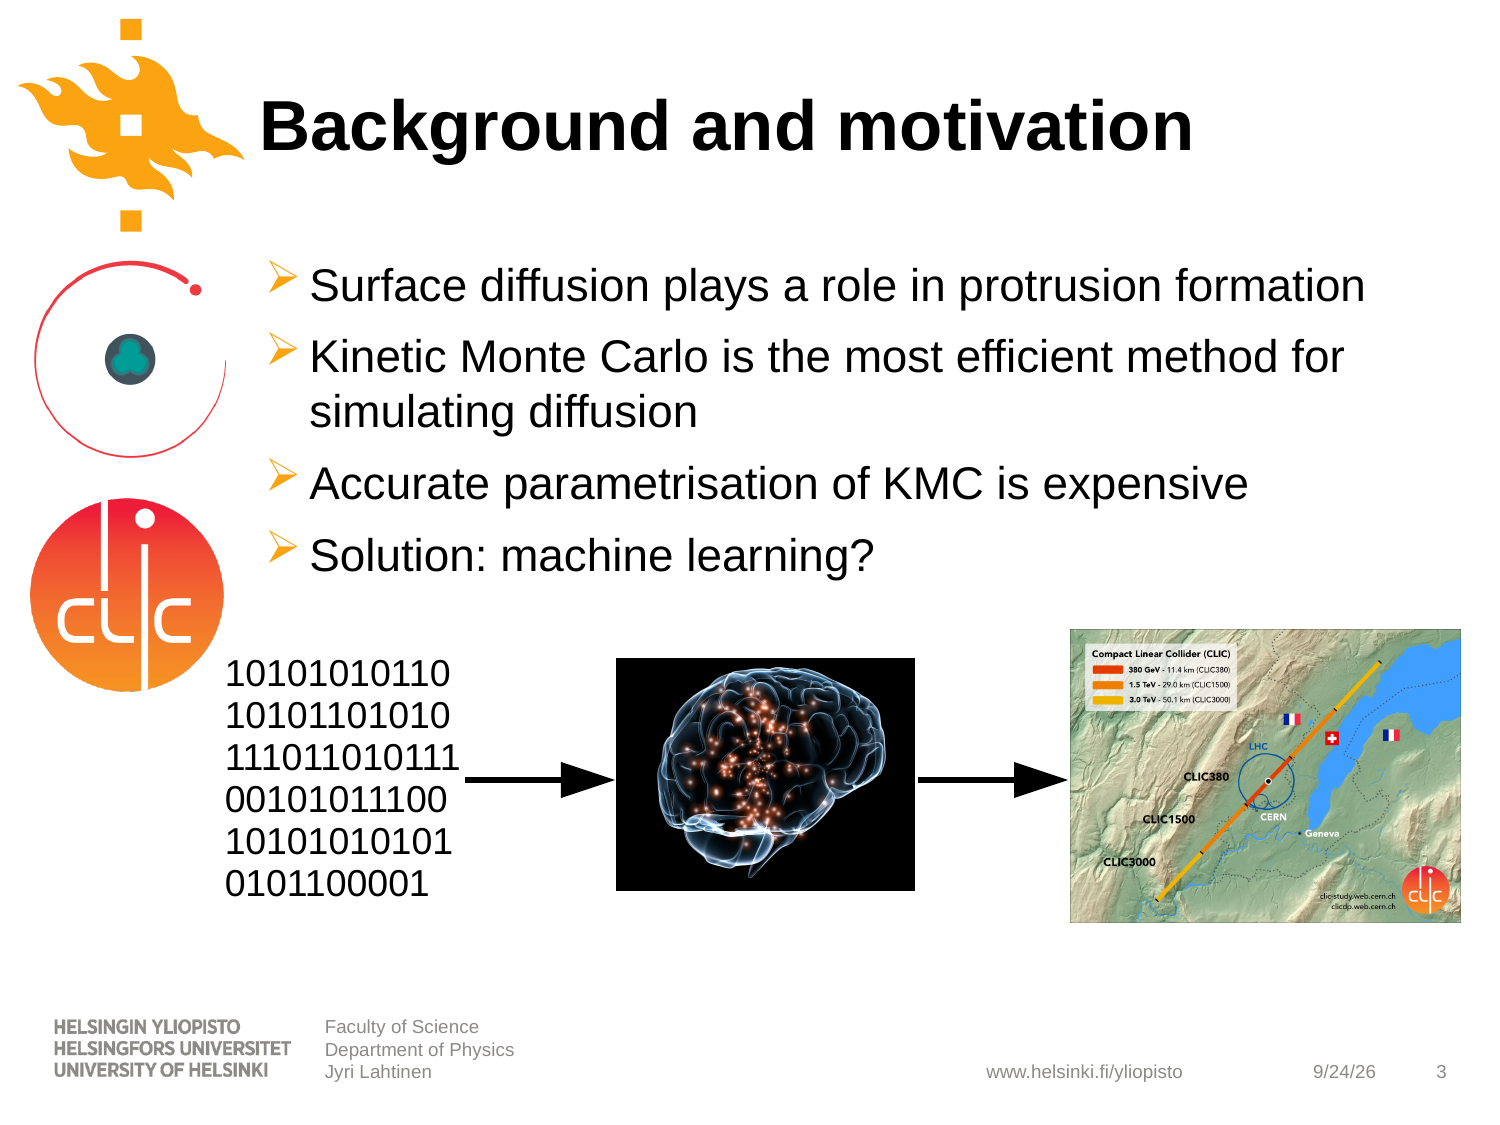

# Background and motivation
Surface diffusion plays a role in protrusion formation
Kinetic Monte Carlo is the most efficient method for simulating diffusion
Accurate parametrisation of KMC is expensive
Solution: machine learning?
101010101101010110101011101101011100101011100101010101010101100001
Faculty of Science
Department of Physics
Jyri Lahtinen